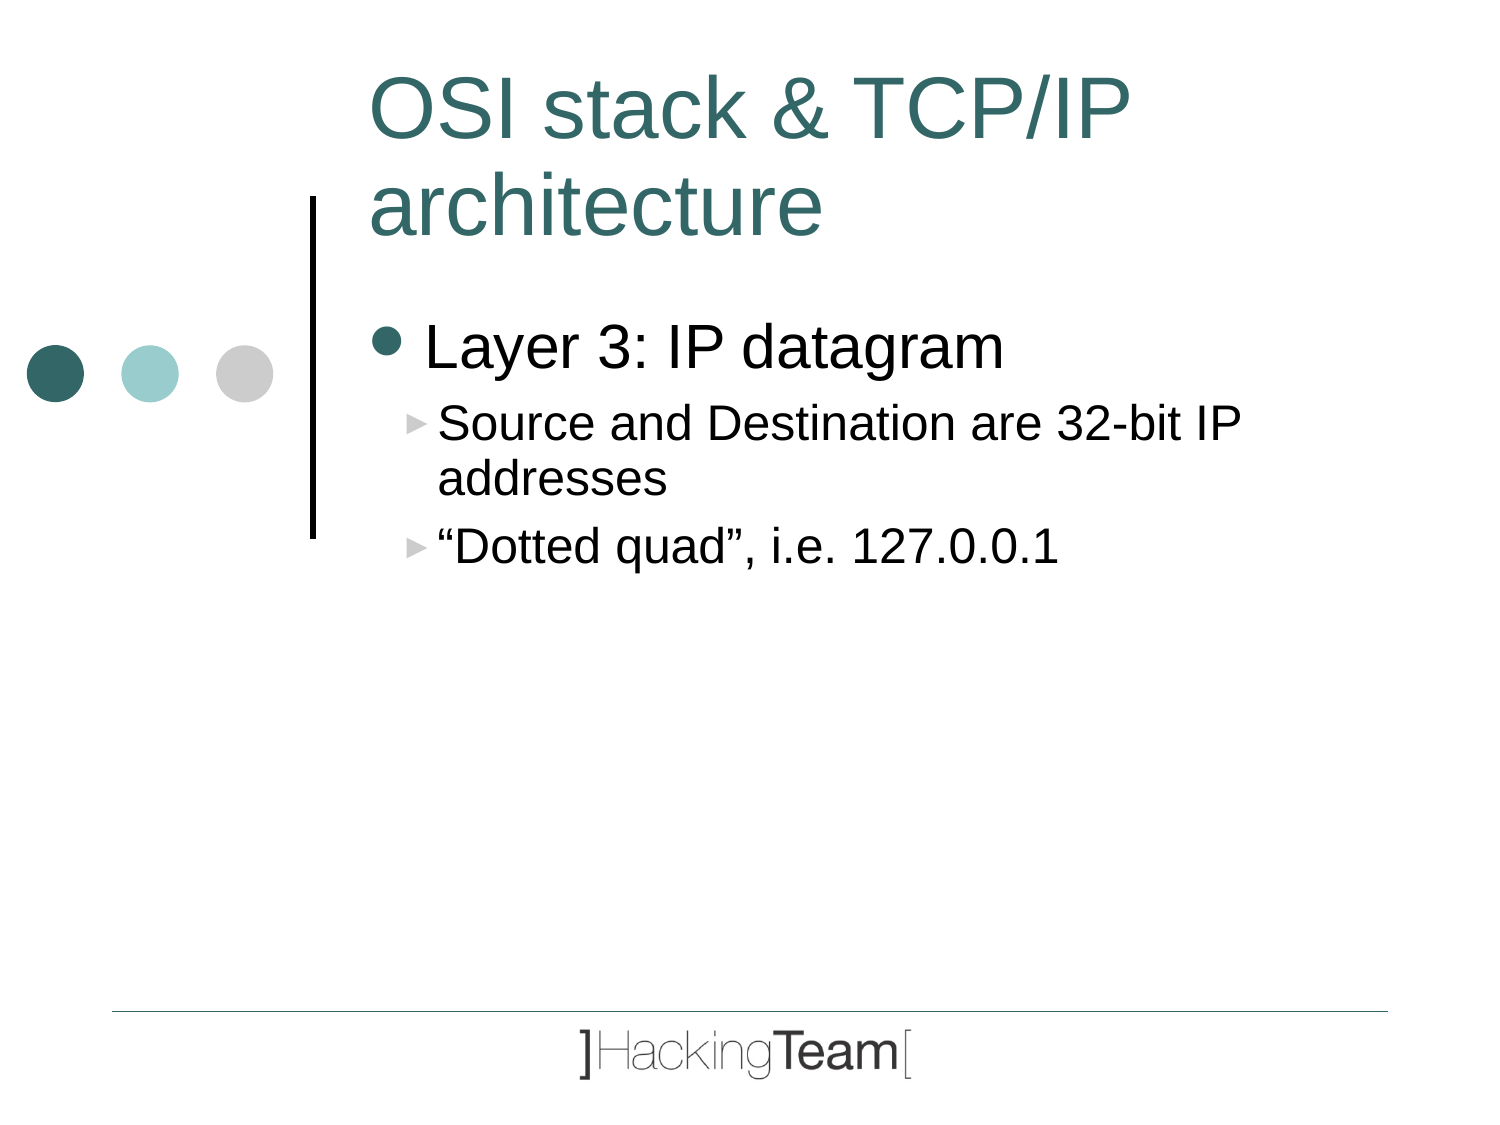

# OSI stack & TCP/IP architecture
Layer 3: IP datagram
Source and Destination are 32-bit IP addresses
“Dotted quad”, i.e. 127.0.0.1